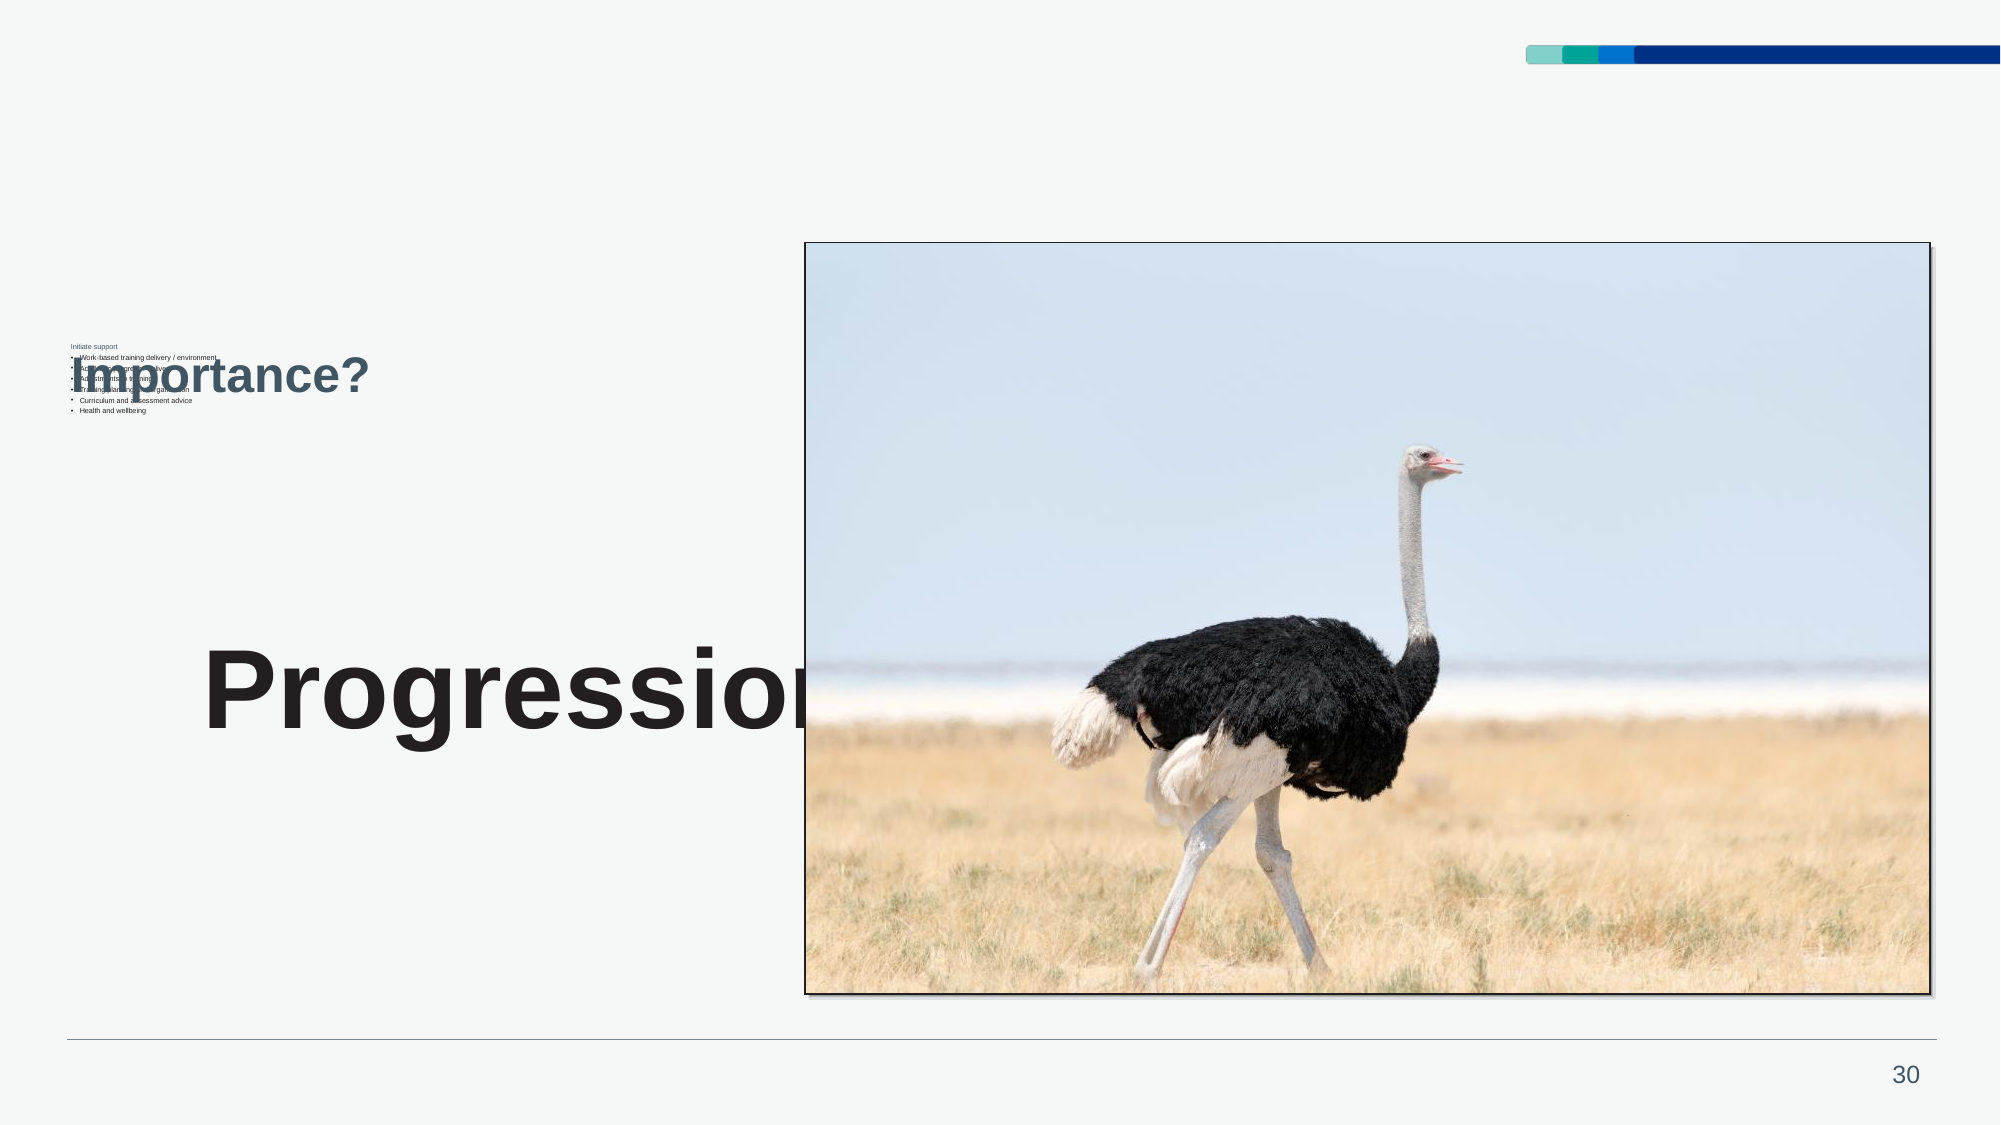

# Initiate support
Work-based training delivery / environment
Academic progress / delivery
Adjustments to training
Training planning and organisation
Curriculum and assessment advice
Health and wellbeing
Importance?
Progression model – Concerns by Exception